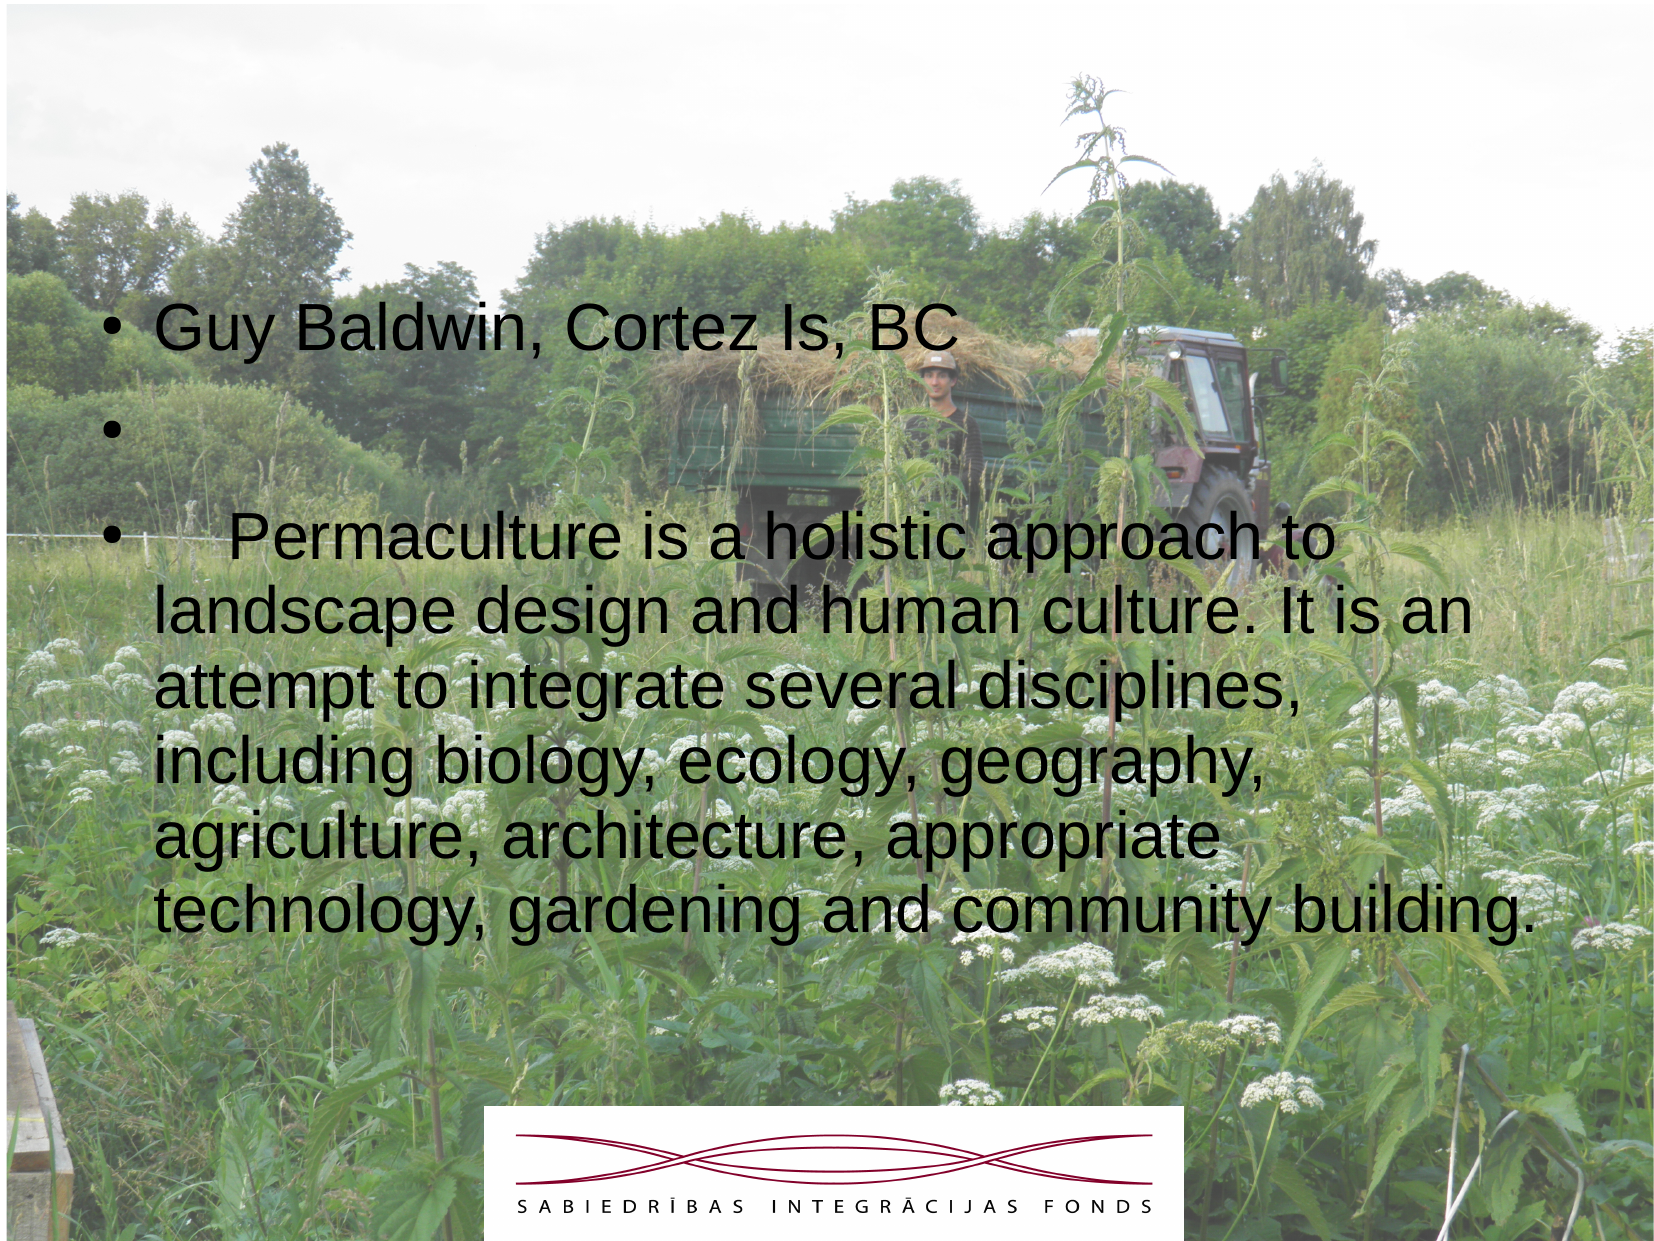

#
Guy Baldwin, Cortez Is, BC
 Permaculture is a holistic approach to landscape design and human culture. It is an attempt to integrate several disciplines, including biology, ecology, geography, agriculture, architecture, appropriate technology, gardening and community building.